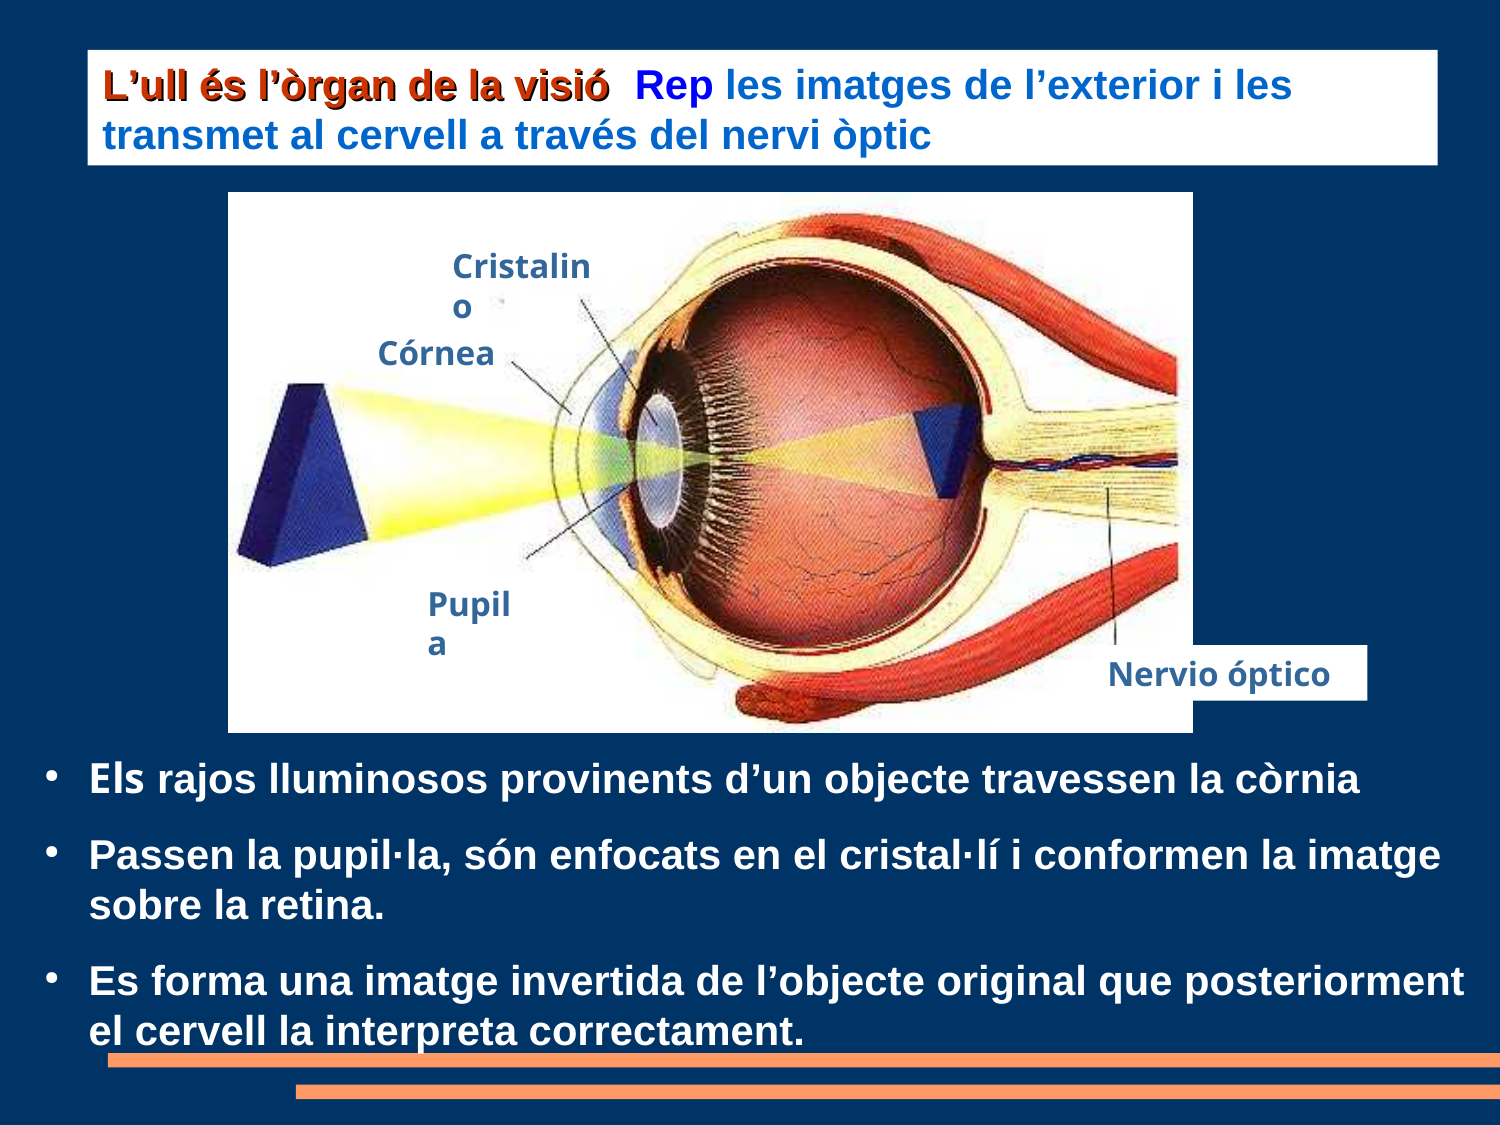

L’ull és l’òrgan de la visió: Rep les imatges de l’exterior i les transmet al cervell a través del nervi òptic.
Cristalino
Córnea
Pupila
Nervio óptico
Els rajos lluminosos provinents d’un objecte travessen la còrnia
Passen la pupil·la, són enfocats en el cristal·lí i conformen la imatge sobre la retina.
Es forma una imatge invertida de l’objecte original que posteriorment el cervell la interpreta correctament.